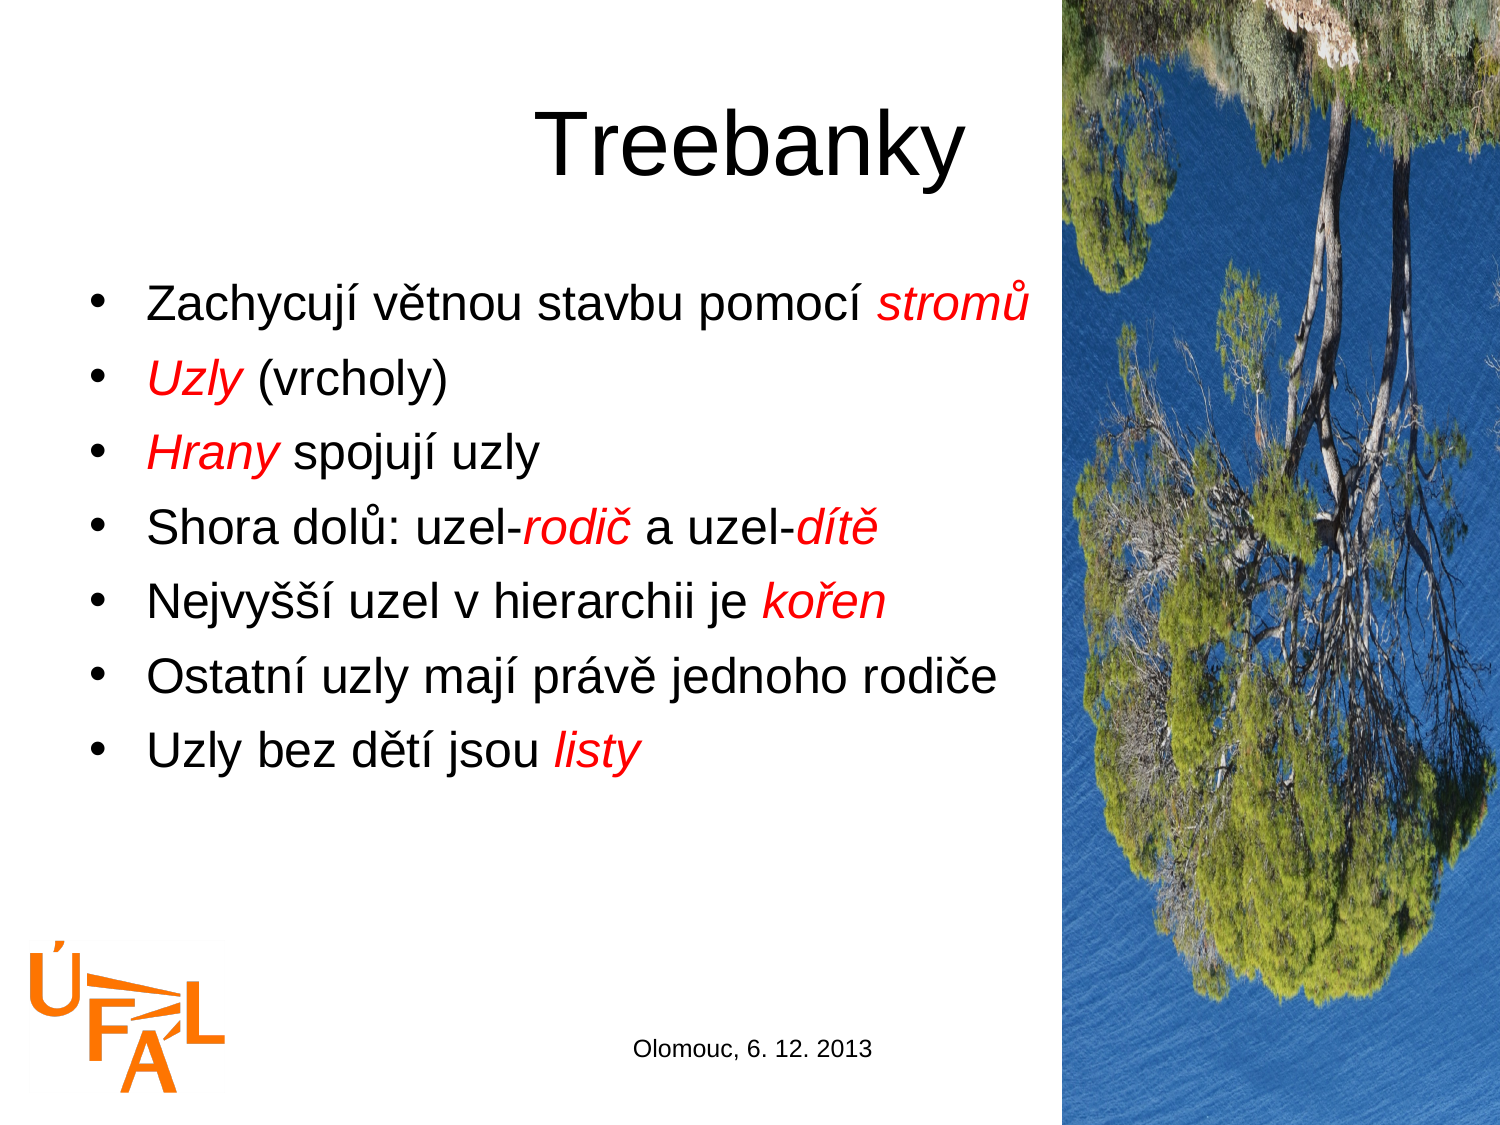

# Treebanky
Zachycují větnou stavbu pomocí stromů
Uzly (vrcholy)
Hrany spojují uzly
Shora dolů: uzel-rodič a uzel-dítě
Nejvyšší uzel v hierarchii je kořen
Ostatní uzly mají právě jednoho rodiče
Uzly bez dětí jsou listy
Olomouc, 6. 12. 2013
33